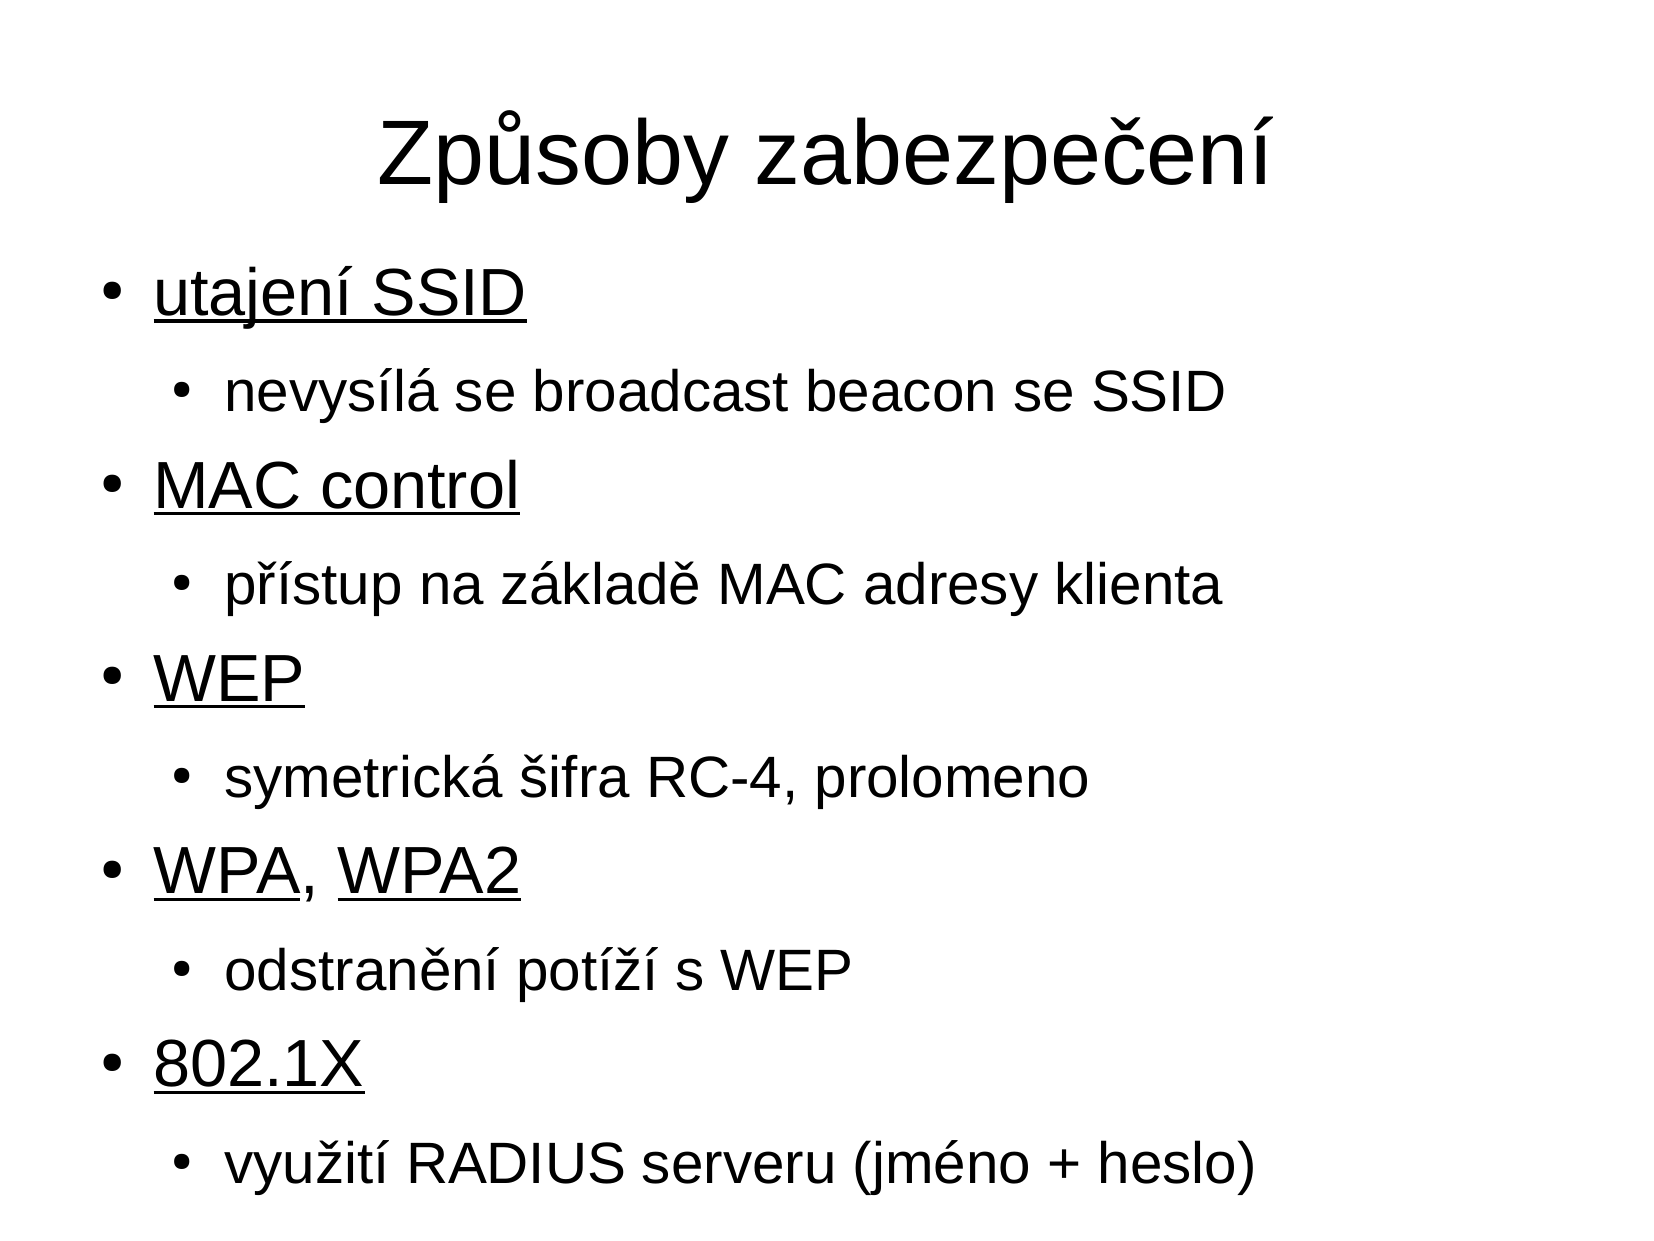

# Způsoby zabezpečení
utajení SSID
nevysílá se broadcast beacon se SSID
MAC control
přístup na základě MAC adresy klienta
WEP
symetrická šifra RC-4, prolomeno
WPA, WPA2
odstranění potíží s WEP
802.1X
využití RADIUS serveru (jméno + heslo)